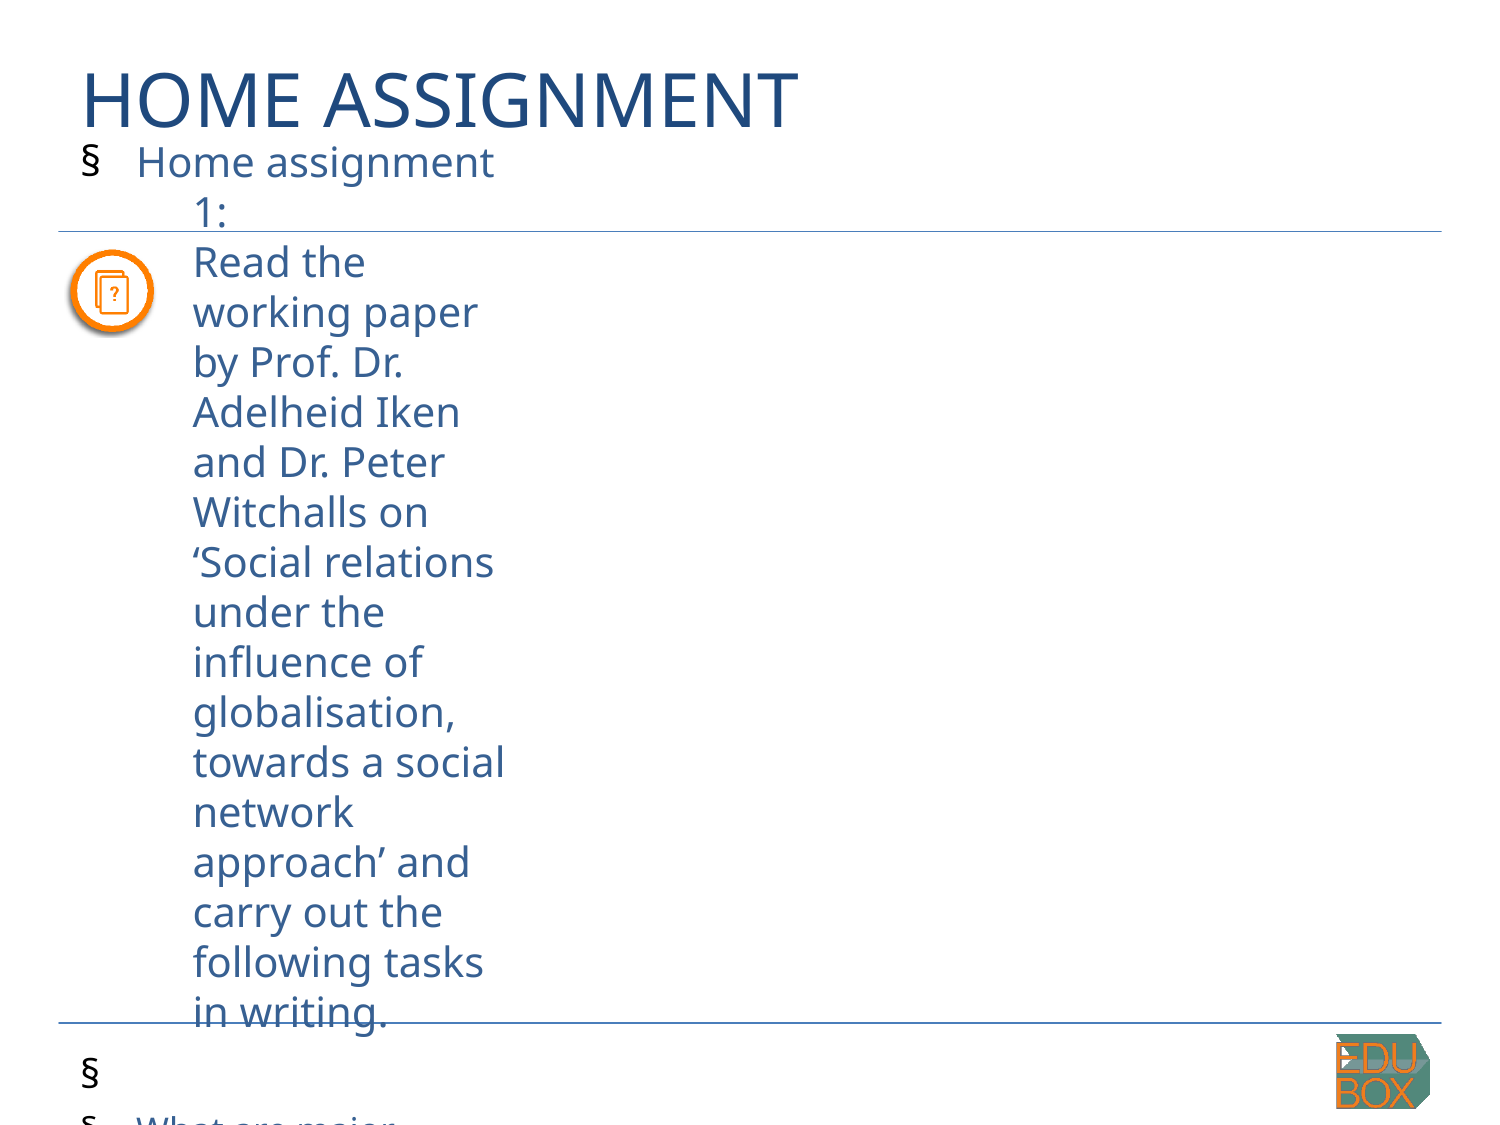

# HOME ASSIGNMENT
Home assignment 1:
Read the working paper by Prof. Dr. Adelheid Iken and Dr. Peter Witchalls on ‘Social relations under the influence of globalisation, towards a social network approach’ and carry out the following tasks in writing.
What are major arguments for thinking in terms of networks with regard to social relations? What are the advantages of doing so in a globalised world?
What is meant by a network approach to social relations?
What is meant by a kinship network and why is that so special?
When analysing a network, the structure as well as the density of ties is important considering the flow of resources. How might you visualise this aspect?